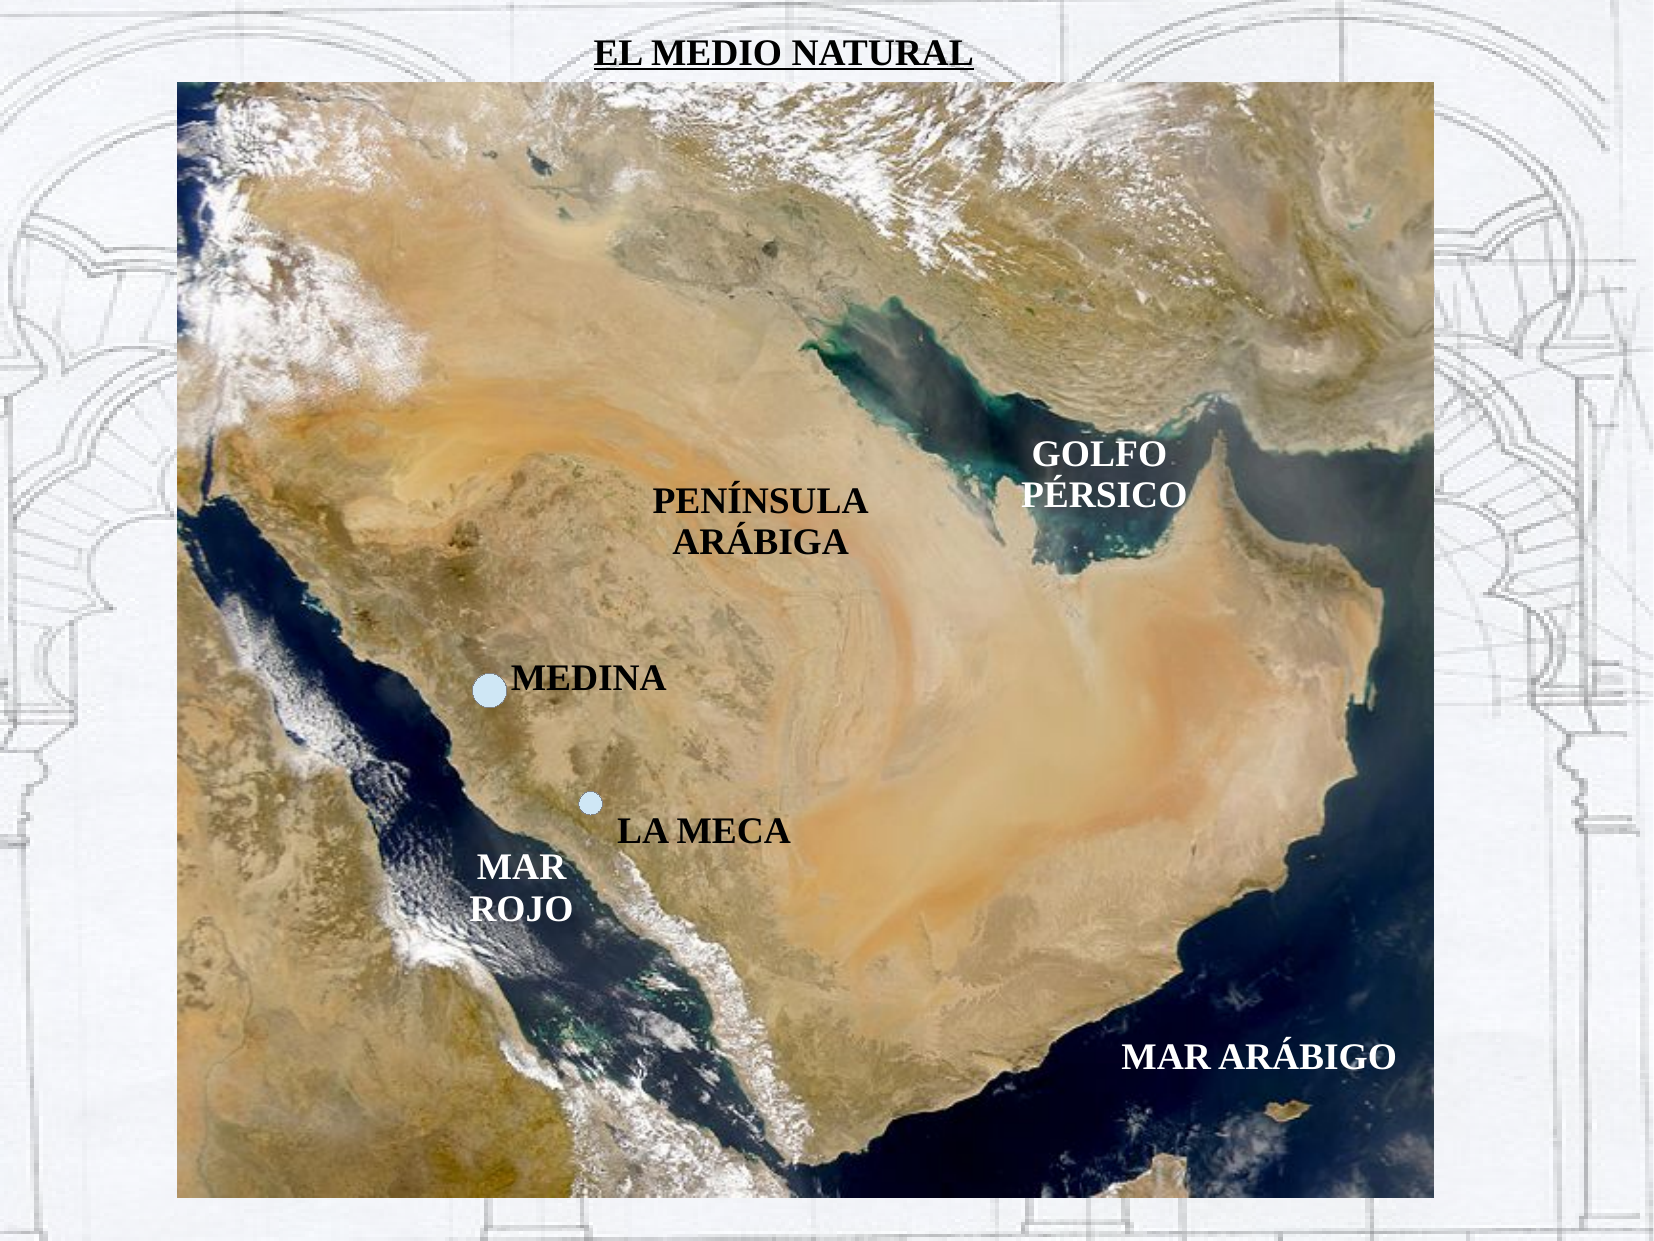

EL MEDIO NATURAL
GOLFO
PÉRSICO
PENÍNSULA
ARÁBIGA
MEDINA
LA MECA
MAR
ROJO
MAR ARÁBIGO